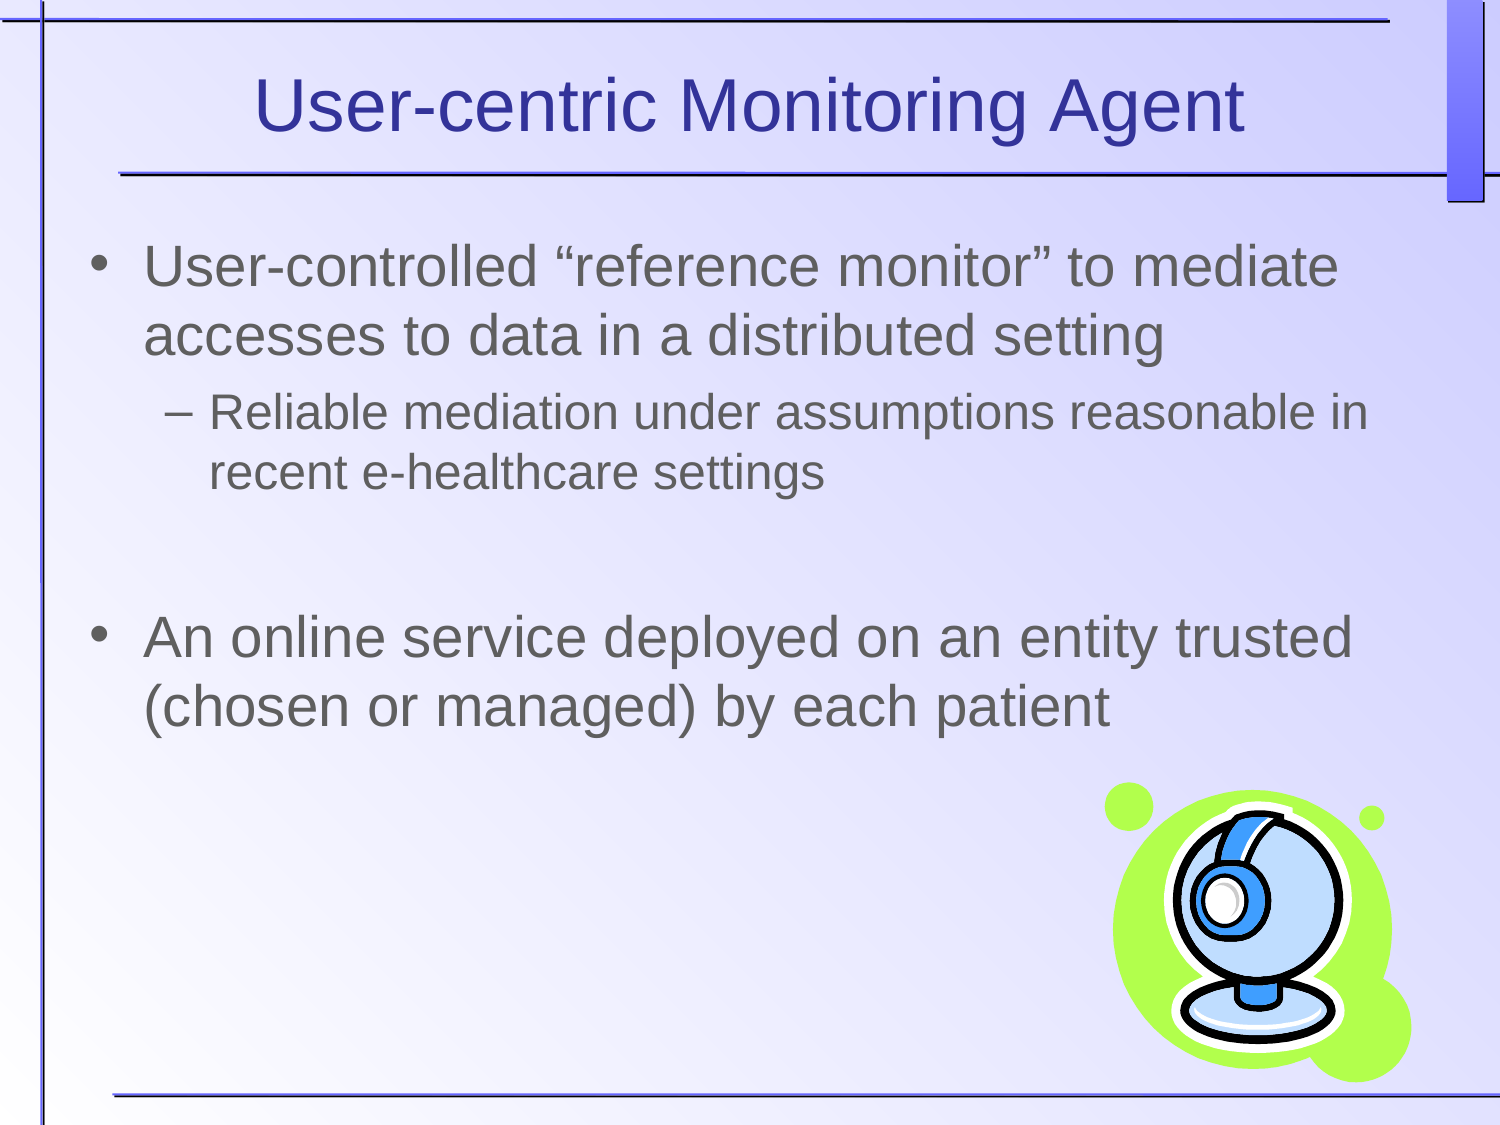

# User-centric Monitoring Agent
User-controlled “reference monitor” to mediate accesses to data in a distributed setting
Reliable mediation under assumptions reasonable in recent e-healthcare settings
An online service deployed on an entity trusted (chosen or managed) by each patient